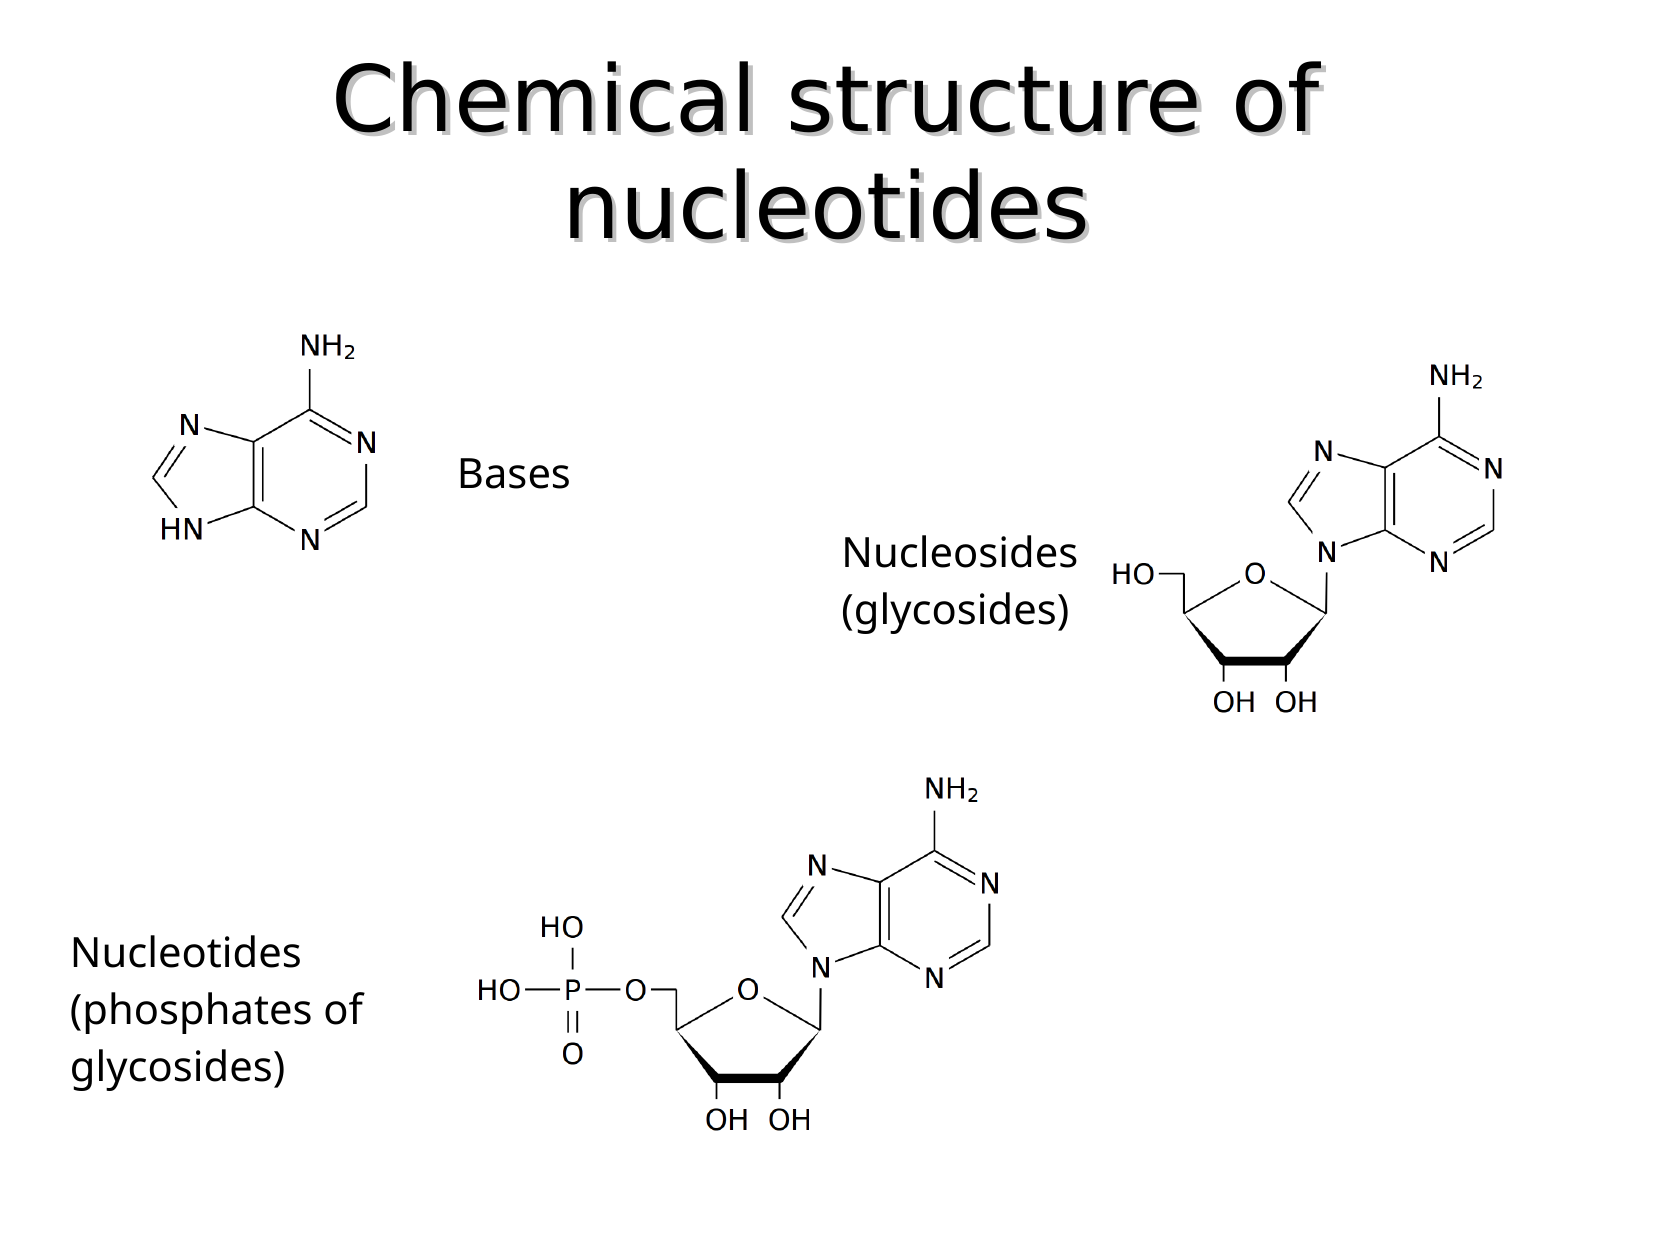

# Chemical structure of nucleotides
Bases
Nucleosides
(glycosides)
Nucleotides
(phosphates of
glycosides)